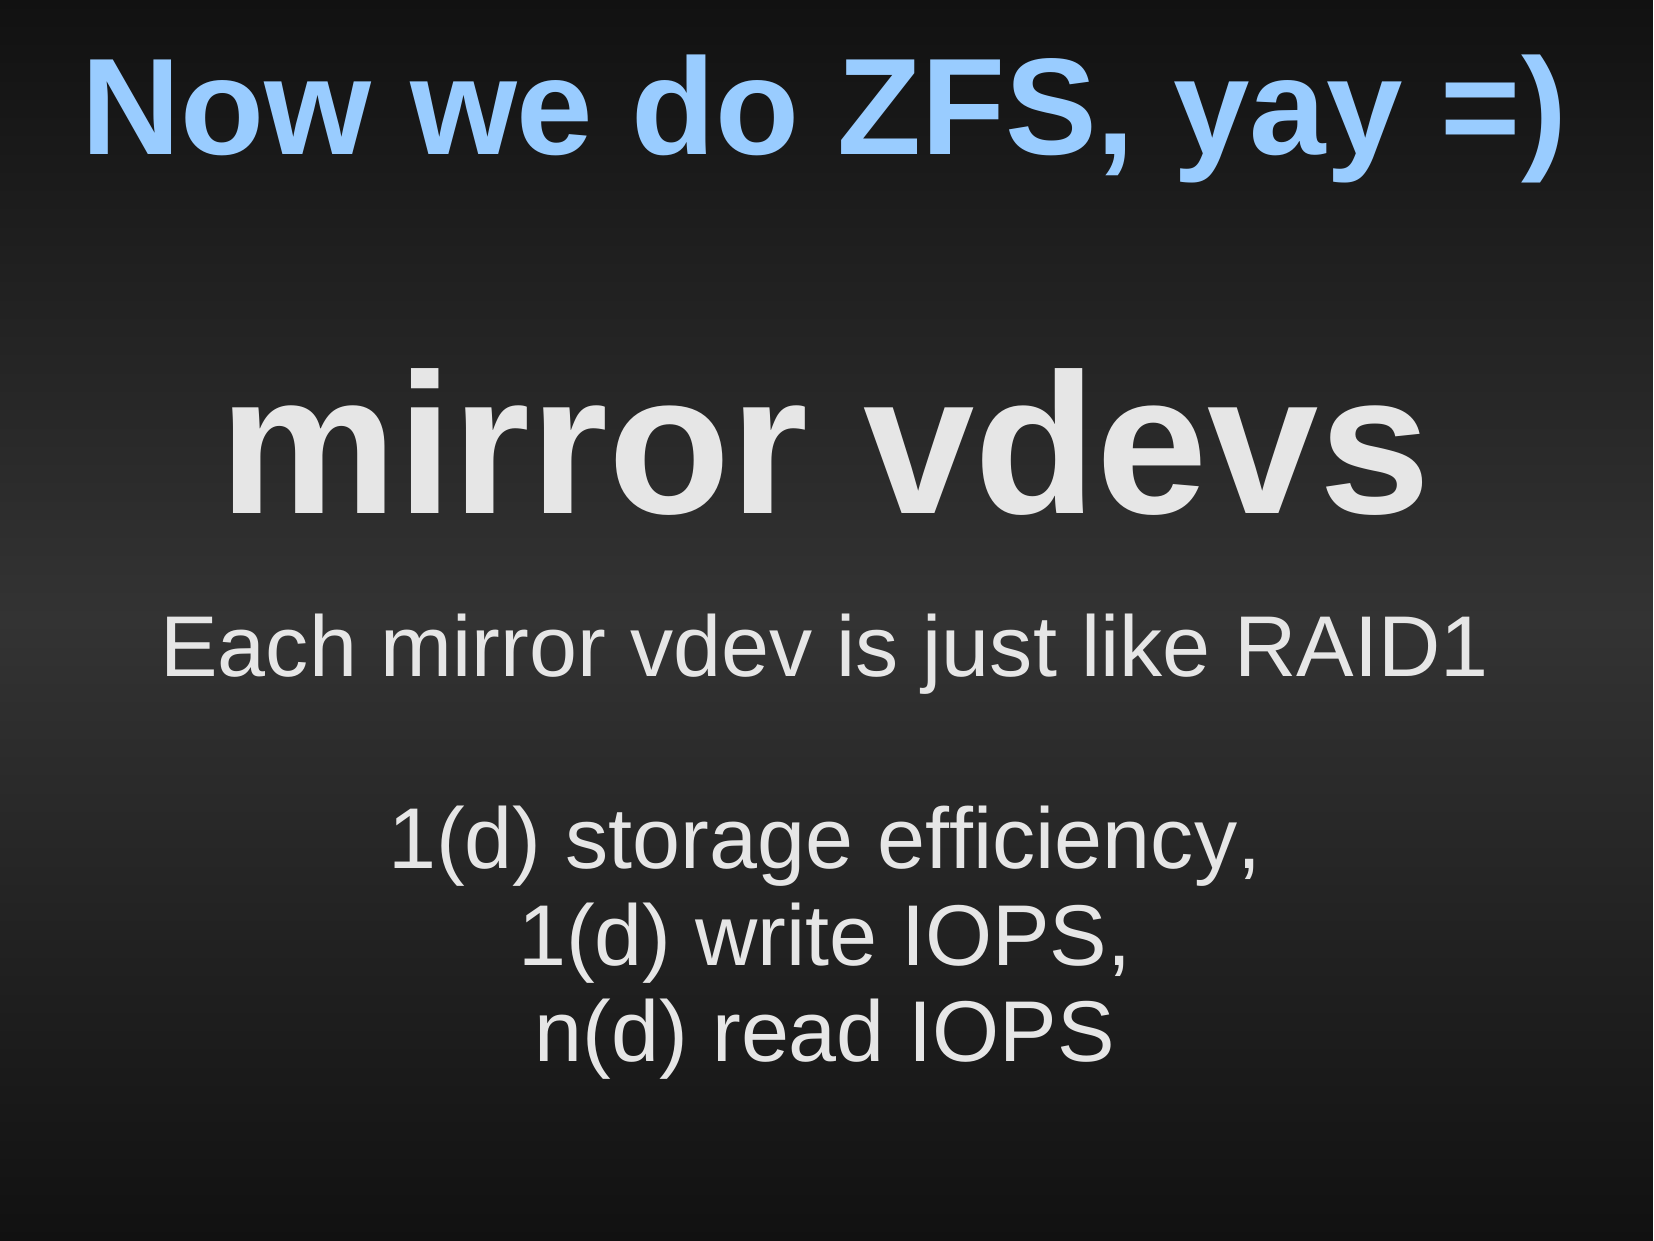

# Now we do ZFS, yay =)
mirror vdevs
Each mirror vdev is just like RAID1
1(d) storage efficiency,
1(d) write IOPS,
n(d) read IOPS